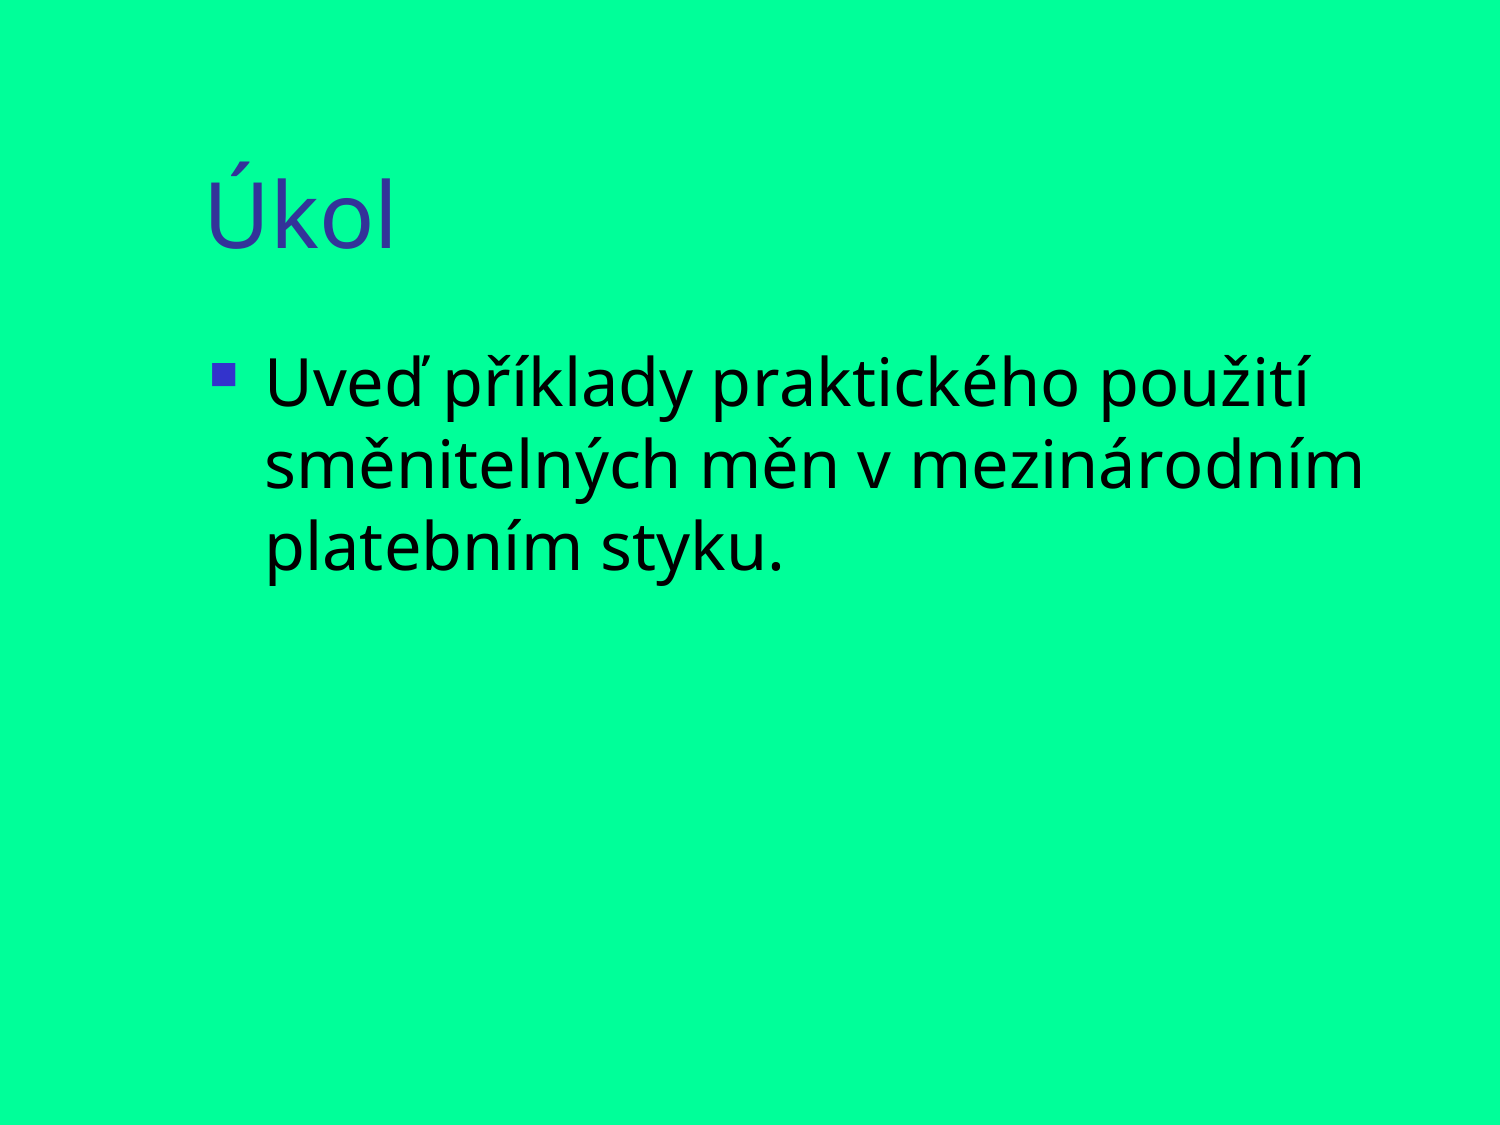

# Úkol
Uveď příklady praktického použití směnitelných měn v mezinárodním platebním styku.